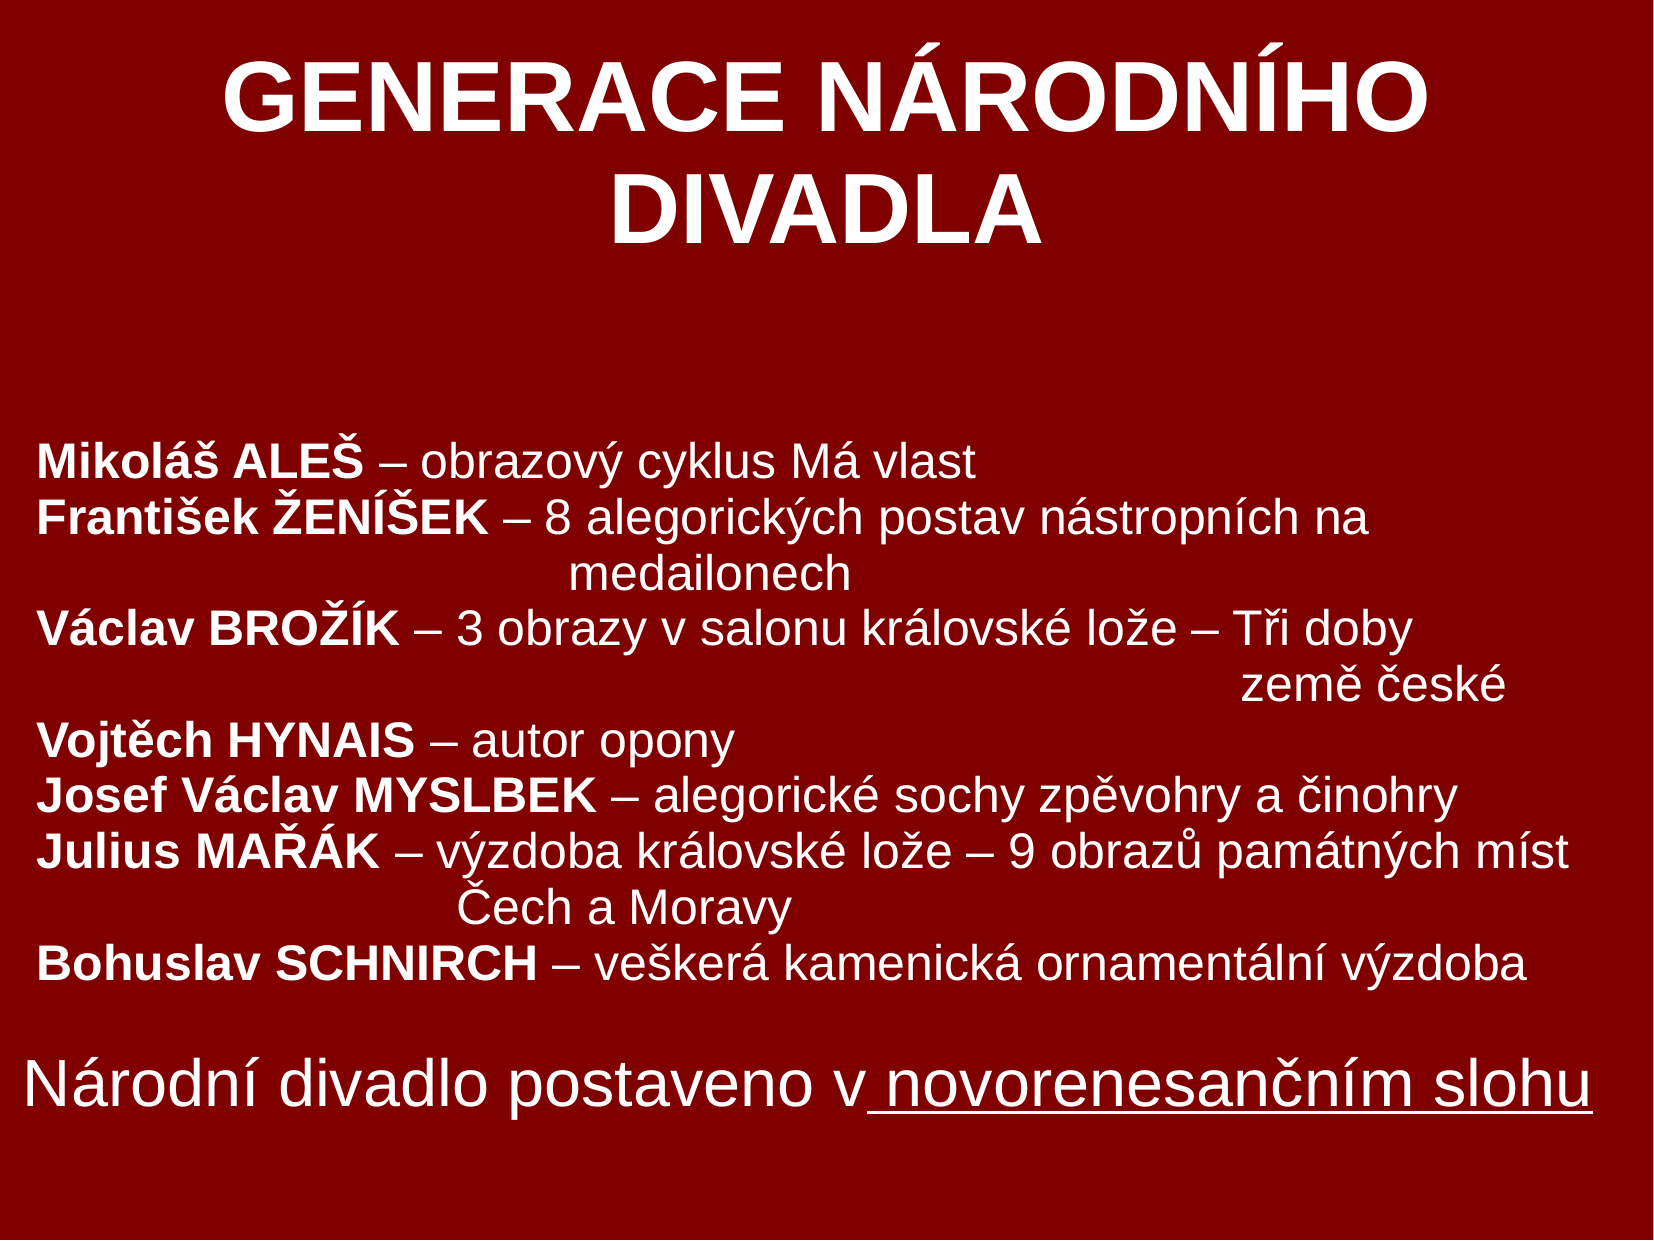

# GENERACE NÁRODNÍHO DIVADLA
 = Umělci podílející se na výzdobě Národního divadla
 Mikoláš ALEŠ – obrazový cyklus Má vlast
 František ŽENÍŠEK – 8 alegorických postav nástropních na
 medailonech
 Václav BROŽÍK – 3 obrazy v salonu královské lože – Tři doby
 země české
 Vojtěch HYNAIS – autor opony
 Josef Václav MYSLBEK – alegorické sochy zpěvohry a činohry
 Julius MAŘÁK – výzdoba královské lože – 9 obrazů památných míst
 Čech a Moravy
 Bohuslav SCHNIRCH – veškerá kamenická ornamentální výzdoba
Národní divadlo postaveno v novorenesančním slohu